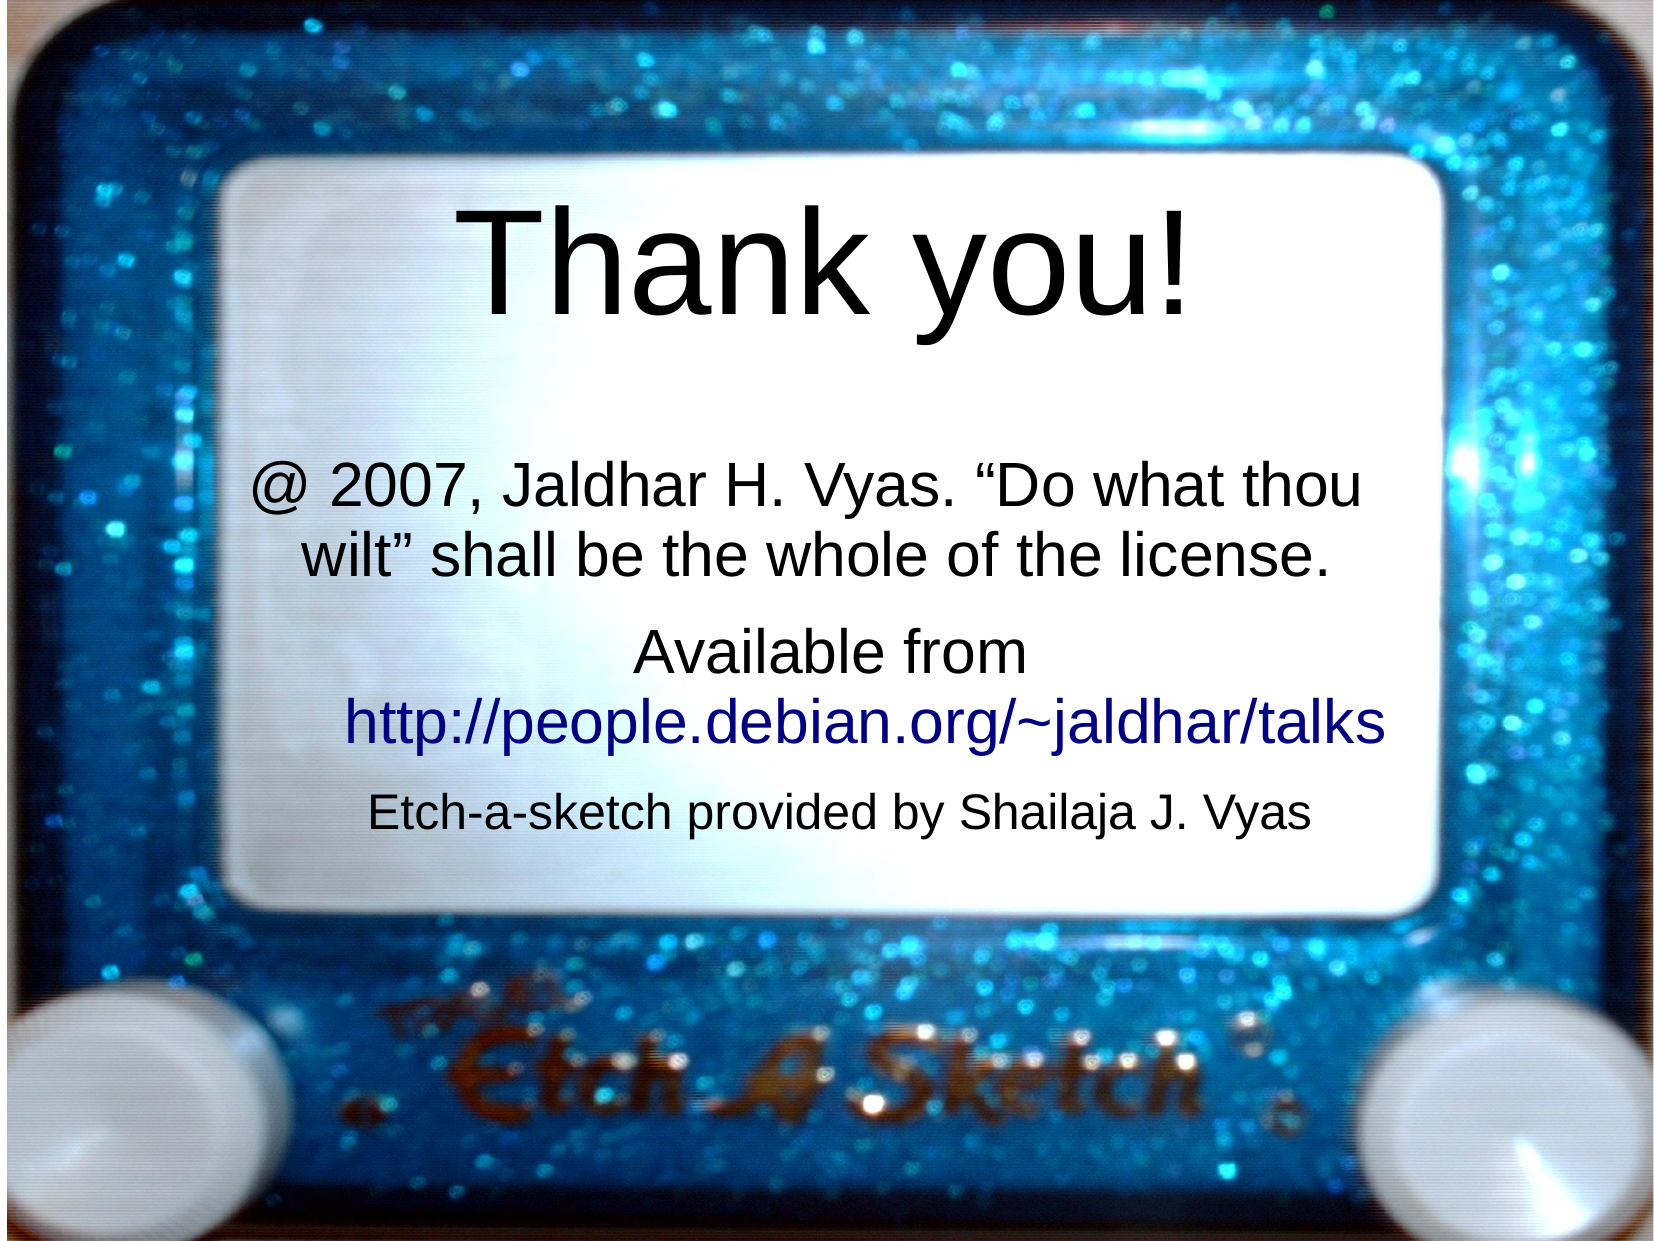

# Thank you!
@ 2007, Jaldhar H. Vyas. “Do what thou wilt” shall be the whole of the license.
Available from http://people.debian.org/~jaldhar/talks
Etch-a-sketch provided by Shailaja J. Vyas